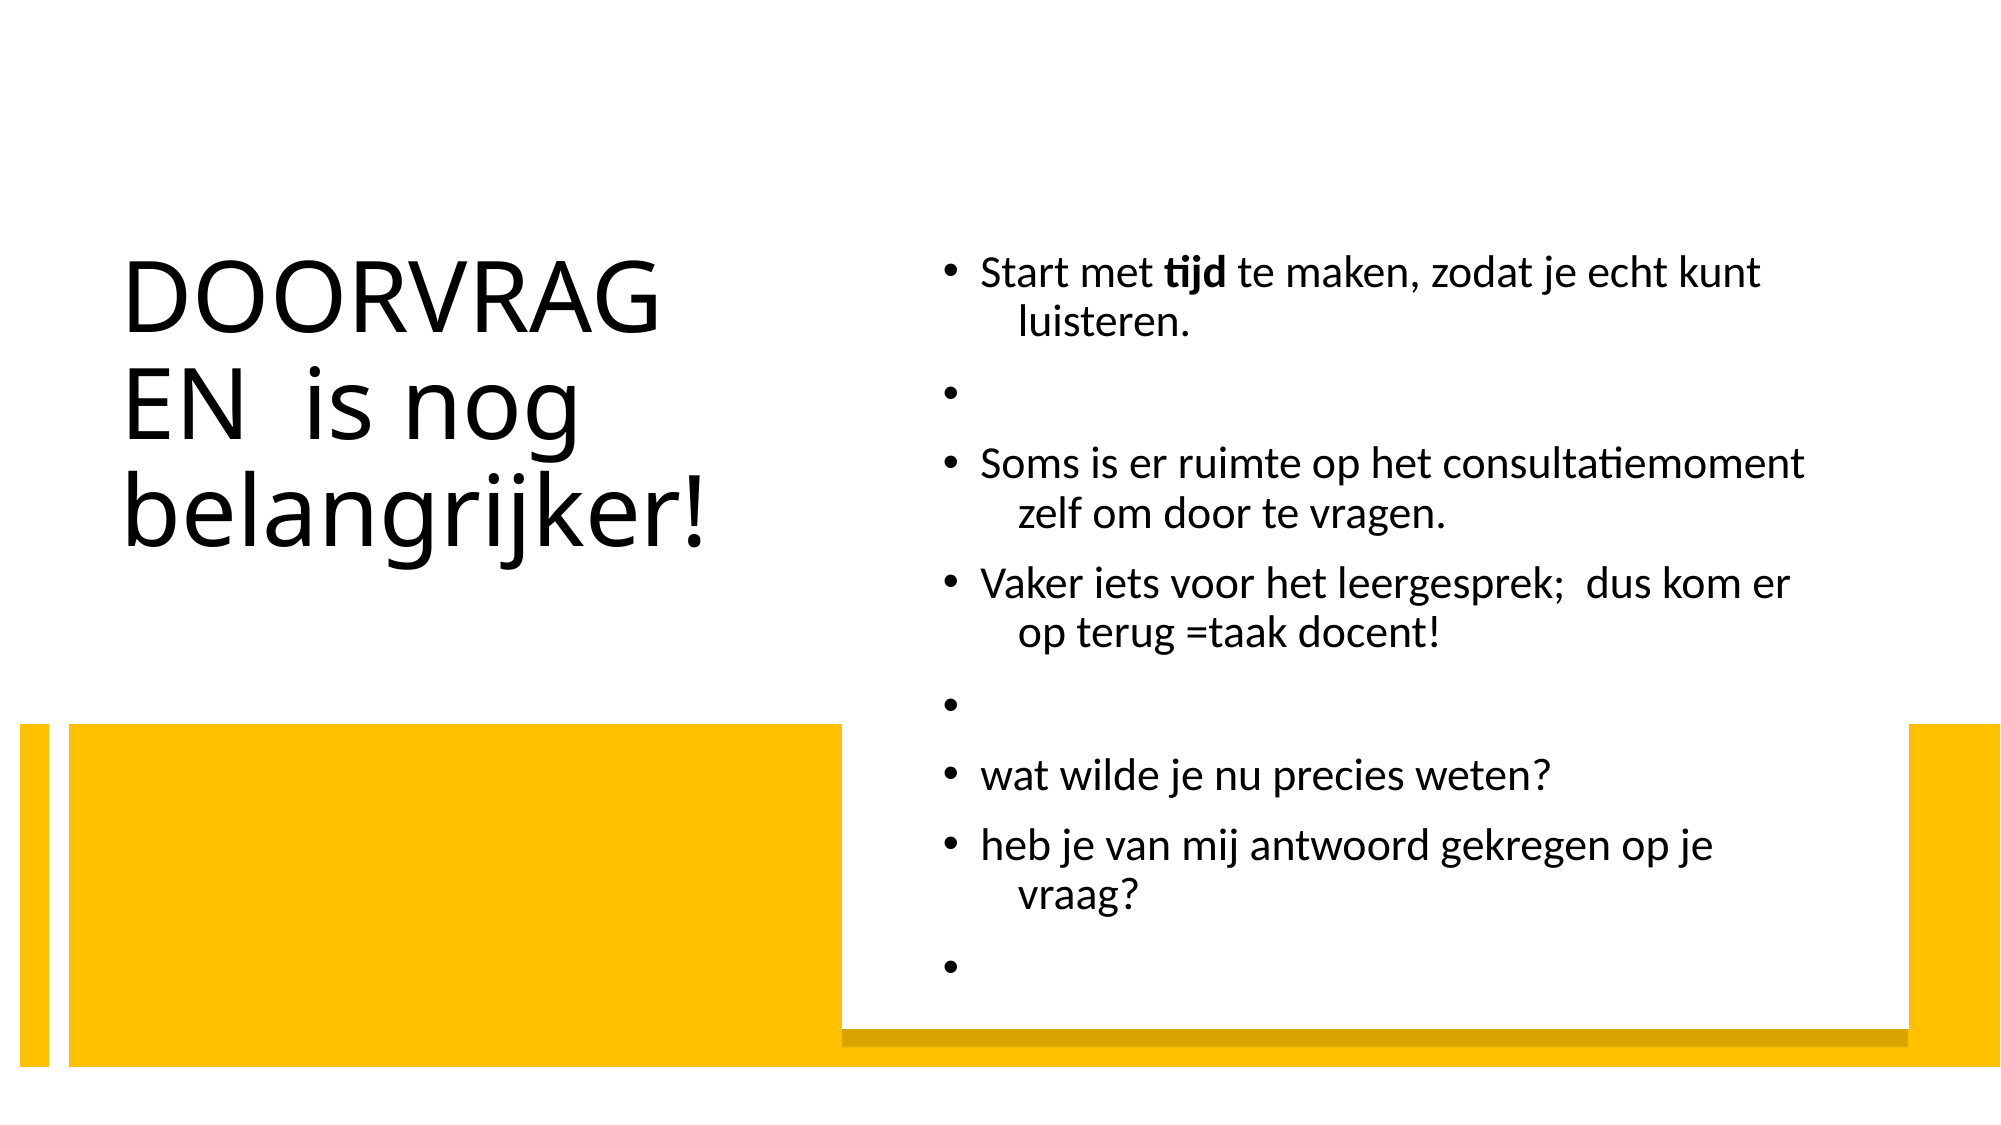

# DOORVRAGEN is nog belangrijker!
Start met tijd te maken, zodat je echt kunt luisteren.
Soms is er ruimte op het consultatiemoment zelf om door te vragen.
Vaker iets voor het leergesprek; dus kom er op terug =taak docent!
wat wilde je nu precies weten?
heb je van mij antwoord gekregen op je vraag?